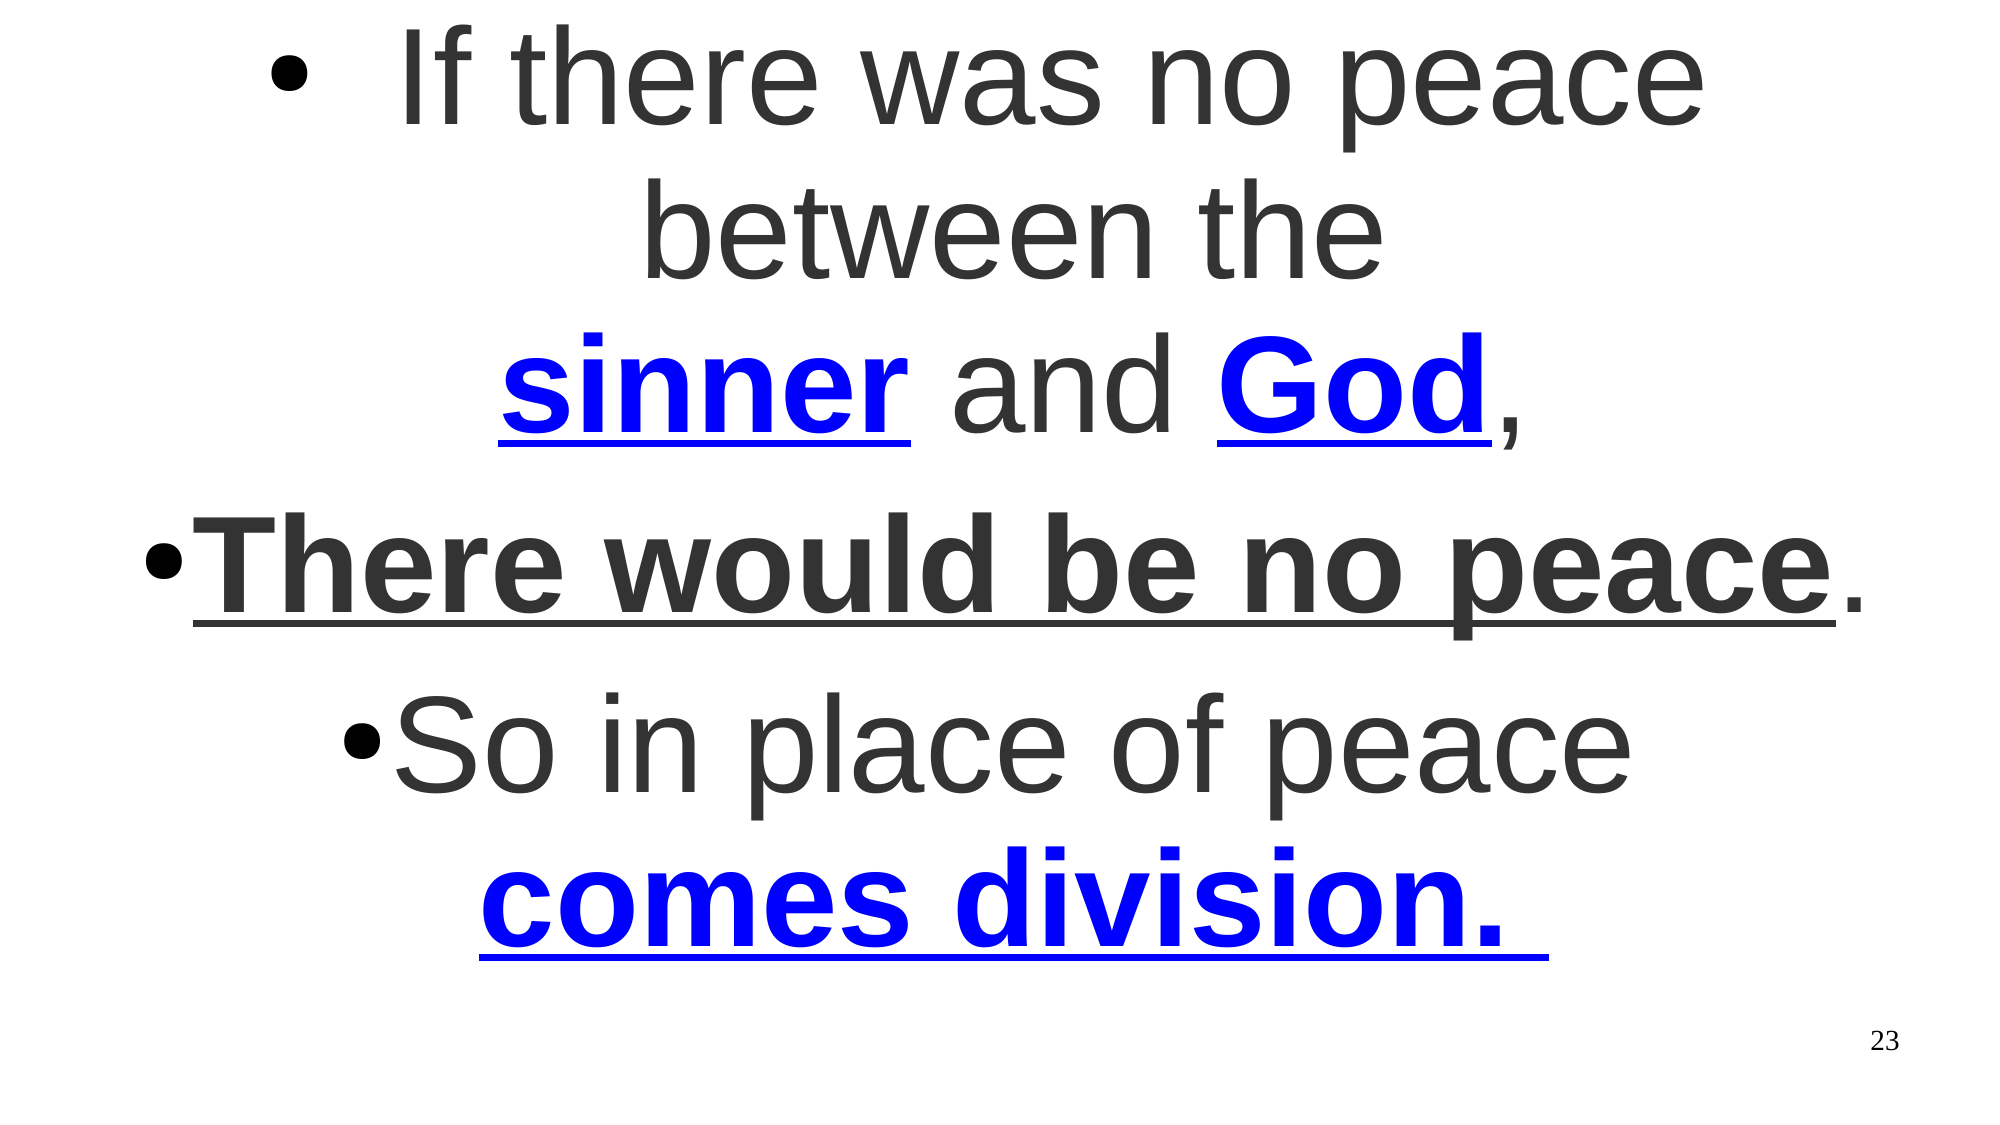

# If there was no peace between the sinner and God,
There would be no peace.
So in place of peace
comes division.
23